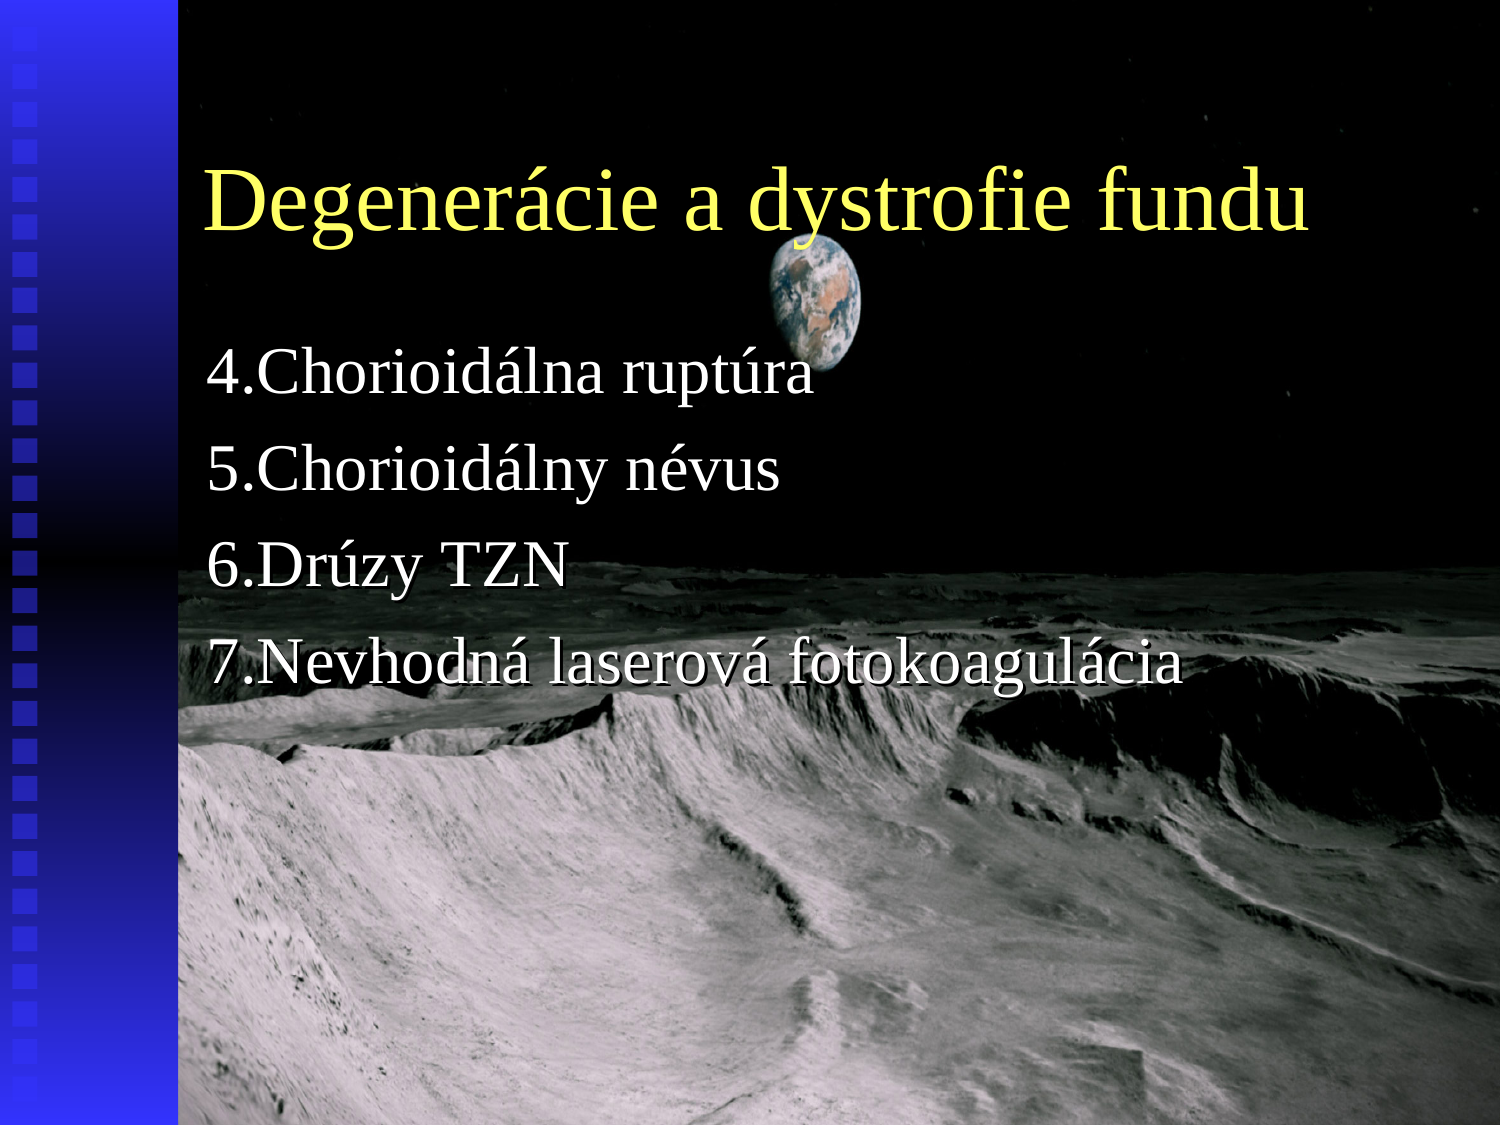

# Degenerácie a dystrofie fundu
4.Chorioidálna ruptúra
5.Chorioidálny névus
6.Drúzy TZN
7.Nevhodná laserová fotokoagulácia